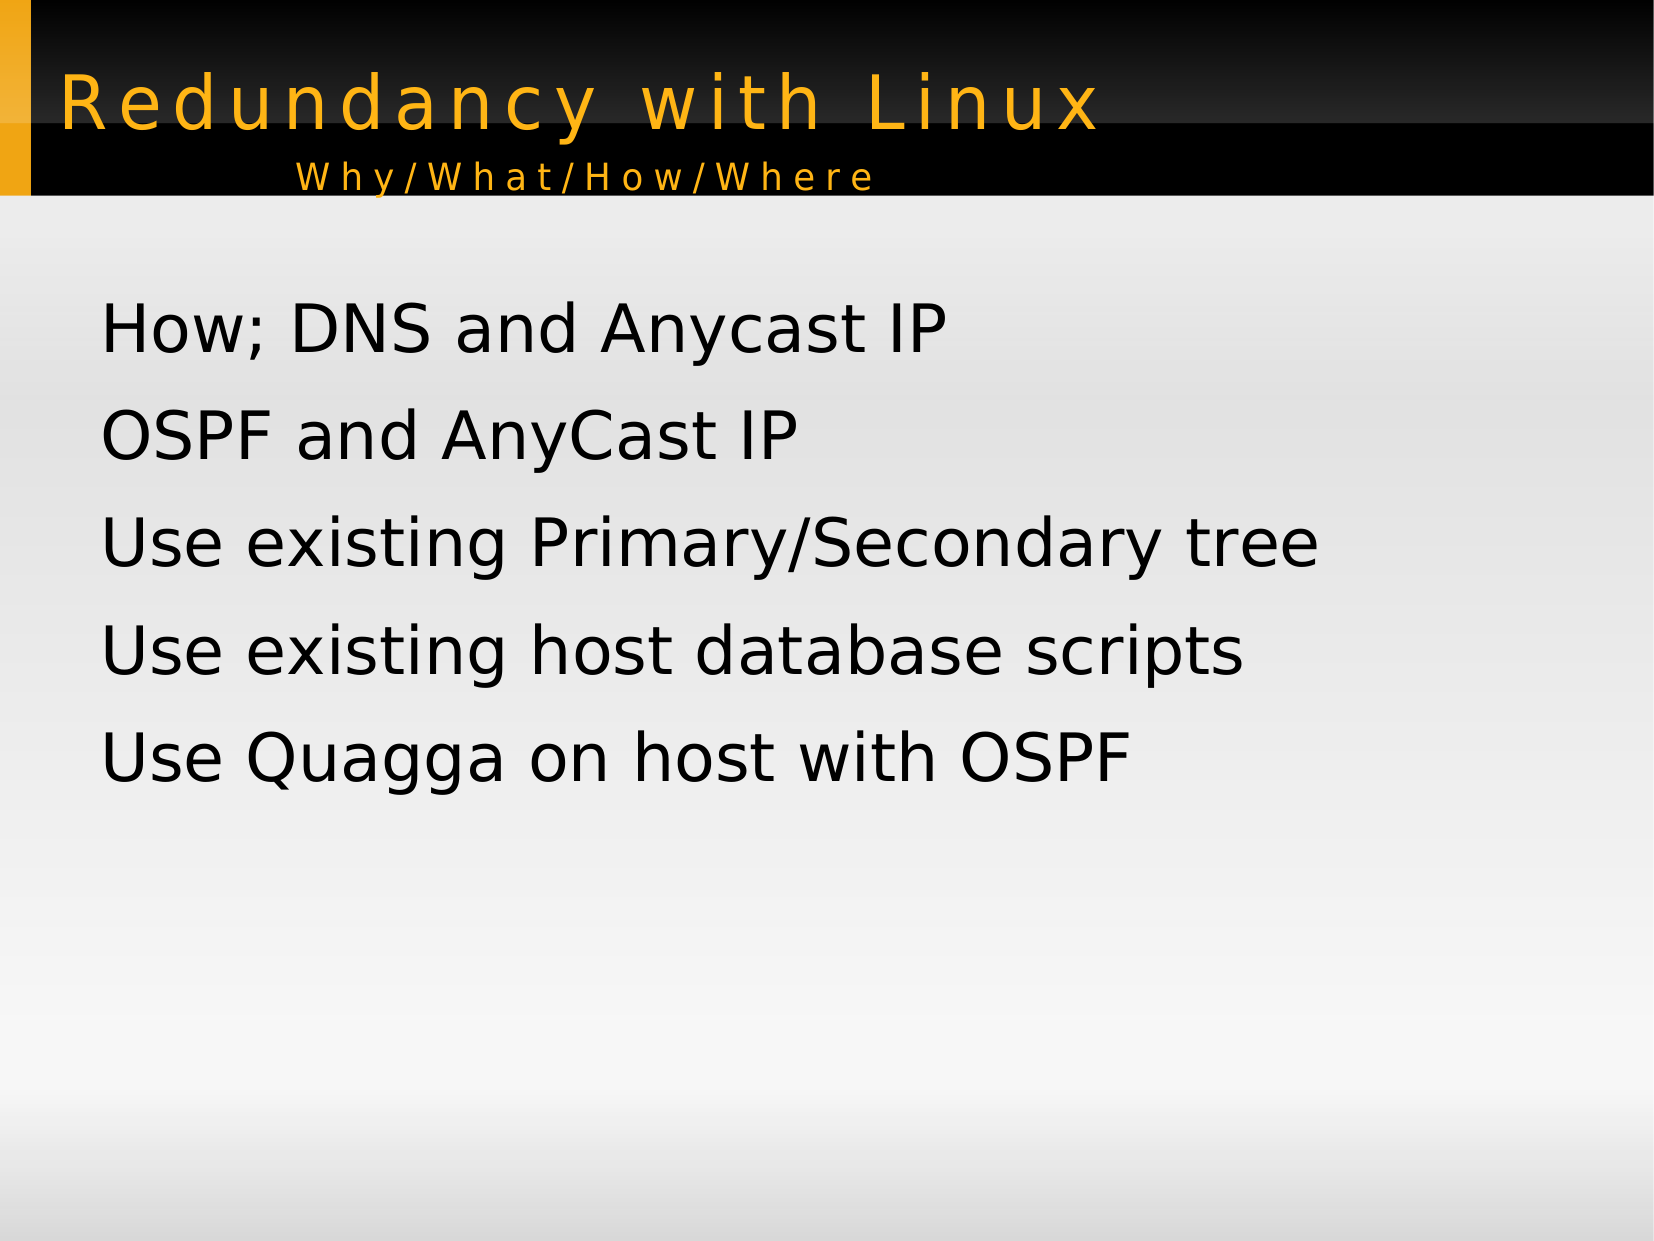

# Redundancy with Linux
Why/What/How/Where
How; DNS and Anycast IP
OSPF and AnyCast IP
Use existing Primary/Secondary tree
Use existing host database scripts
Use Quagga on host with OSPF